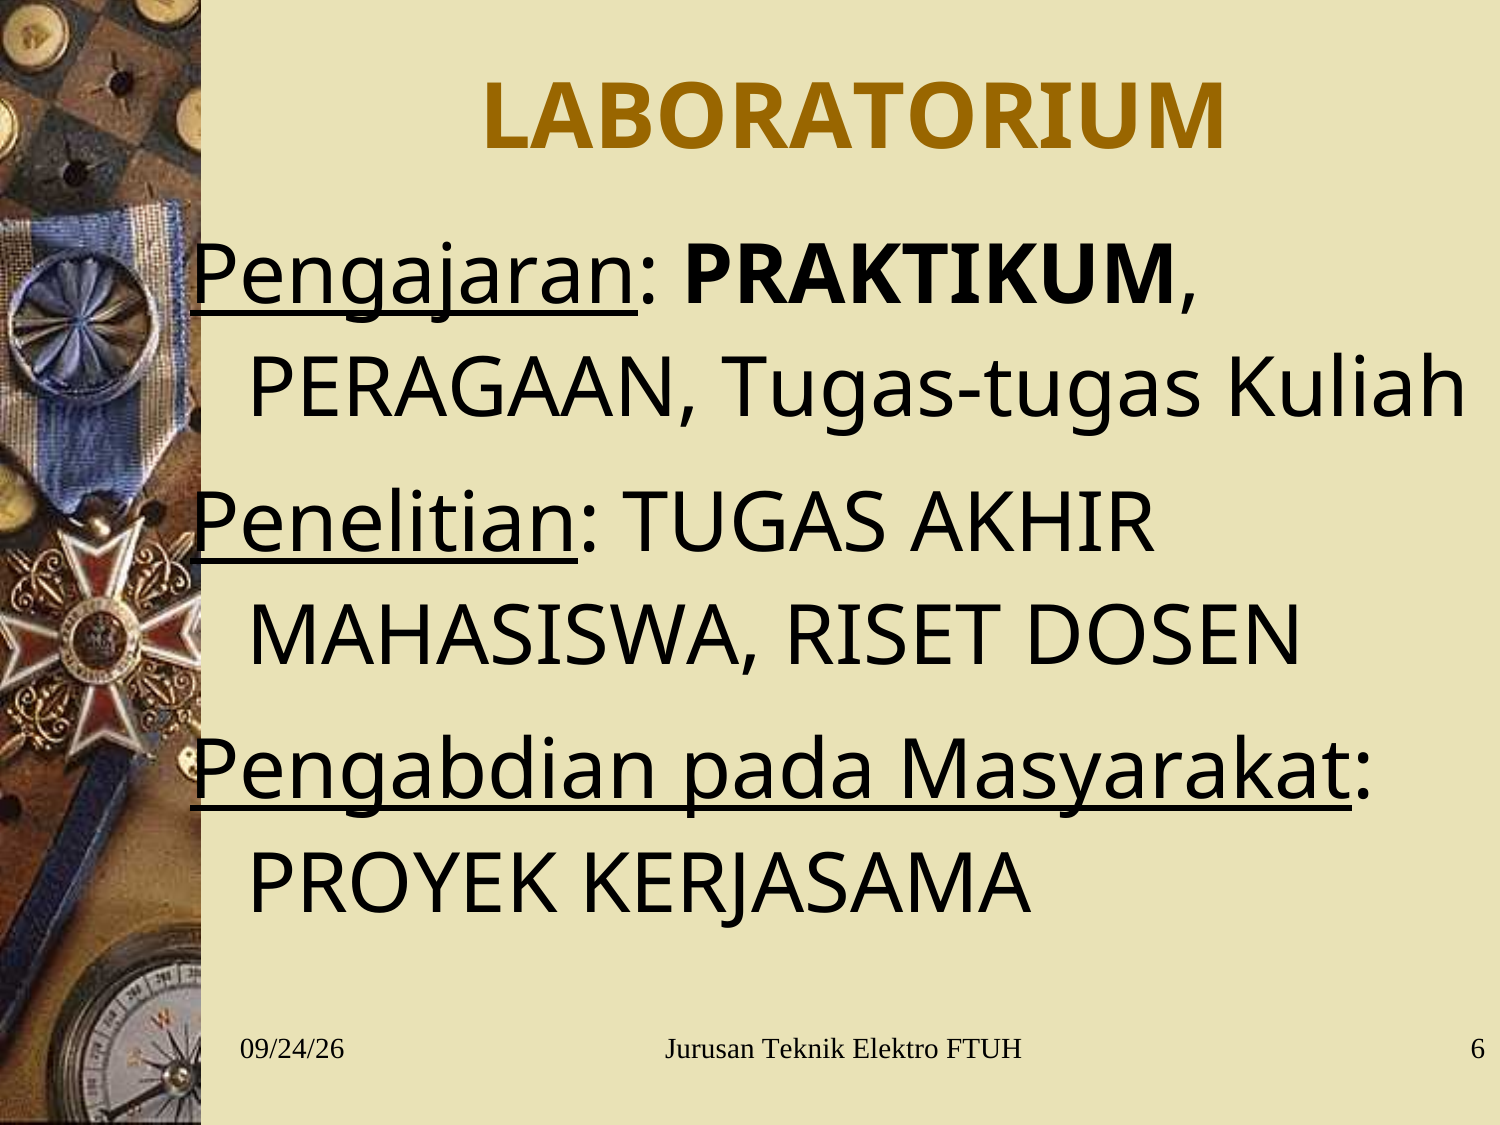

# LABORATORIUM
Pengajaran: PRAKTIKUM, PERAGAAN, Tugas-tugas Kuliah
Penelitian: TUGAS AKHIR MAHASISWA, RISET DOSEN
Pengabdian pada Masyarakat: PROYEK KERJASAMA
Jurusan Teknik Elektro FTUH
6